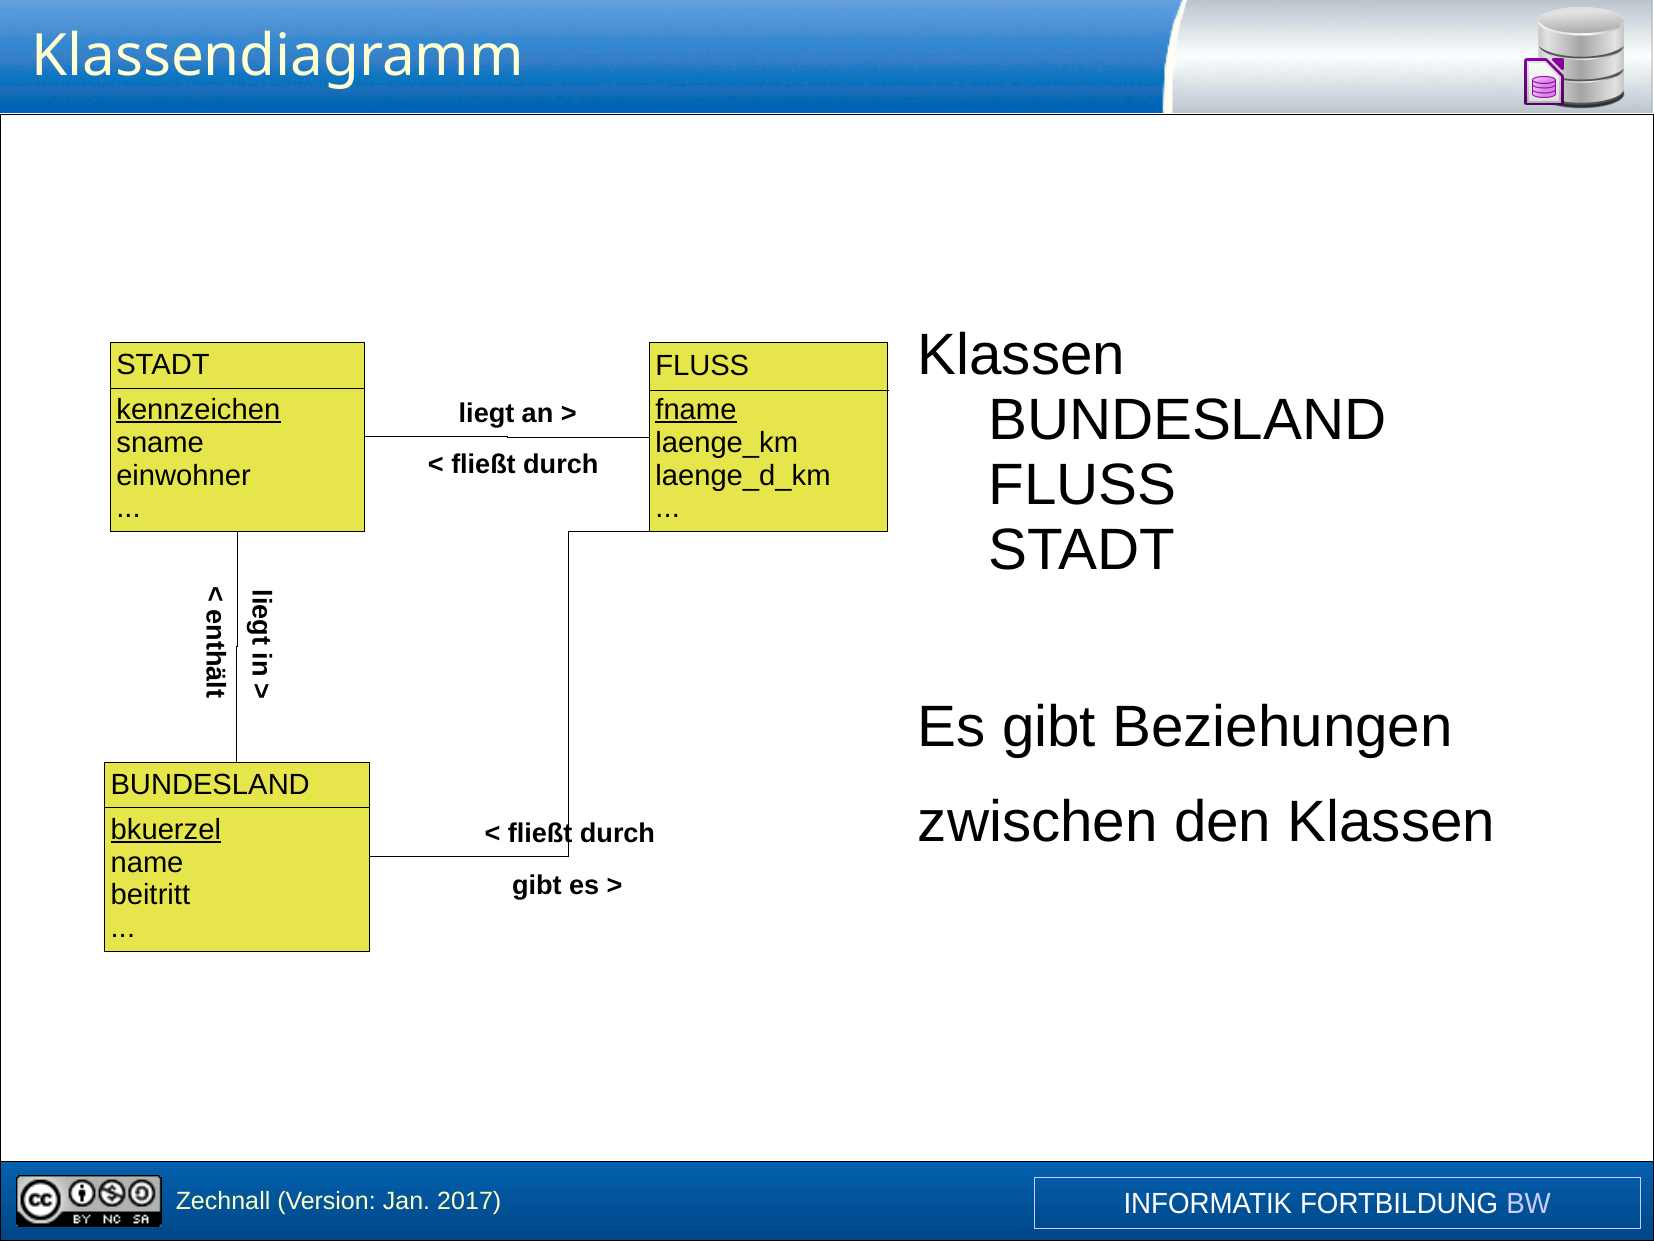

# Klassendiagramm
Klassen
BUNDESLAND
FLUSS
STADT
STADT
kennzeichen
sname
einwohner
...
FLUSS
fname
laenge_km
laenge_d_km
...
BUNDESLAND
bkuerzel
name
beitritt
...
liegt an >
< fließt durch
< enthält
liegt in >
< fließt durch
gibt es >
Es gibt Beziehungen
zwischen den Klassen